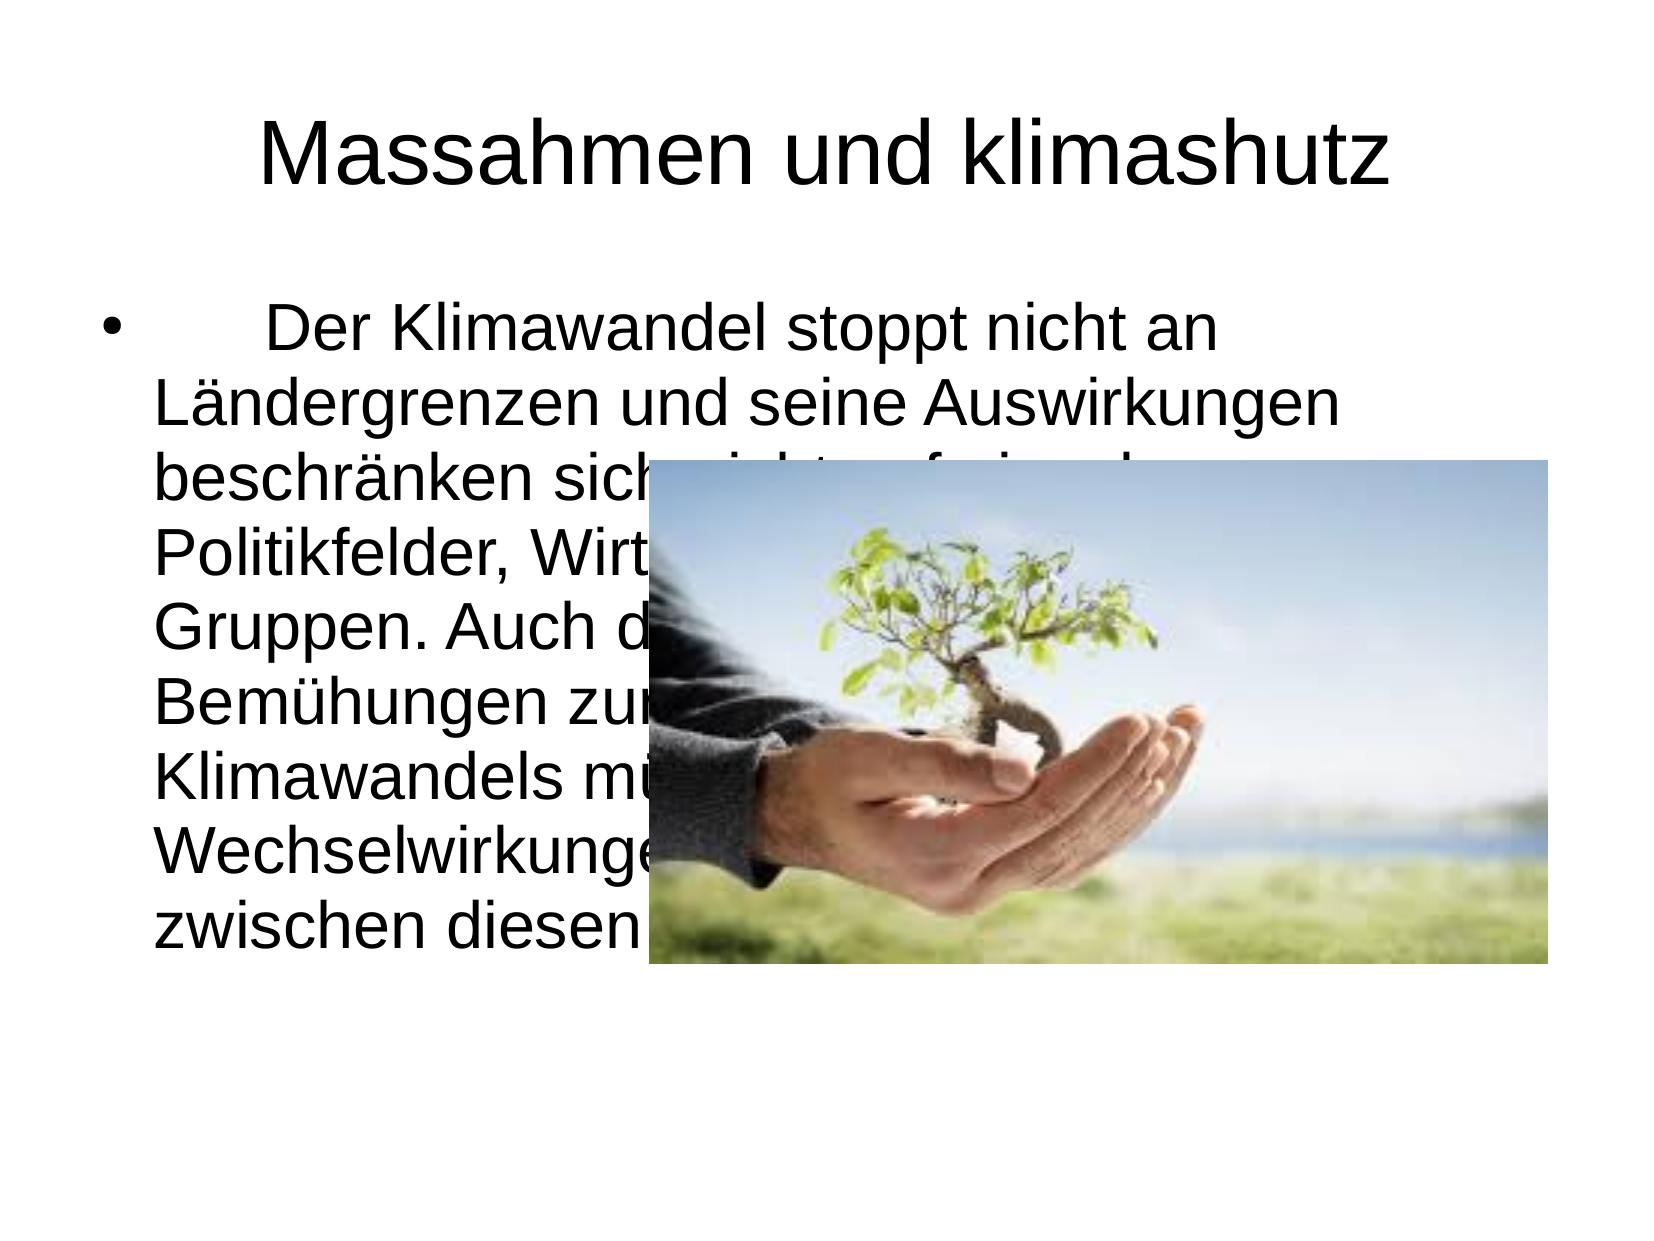

# Massahmen und klimashutz
 Der Klimawandel stoppt nicht an Ländergrenzen und seine Auswirkungen beschränken sich nicht auf einzelne Politikfelder, Wirtschaftszweige oder soziale Gruppen. Auch die internationalen Bemühungen zur Eindämmung des Klimawandels müssen die zahlreichen Wechselwirkungen berücksichtigen, die sich zwischen diesen Bereichen ergeben.